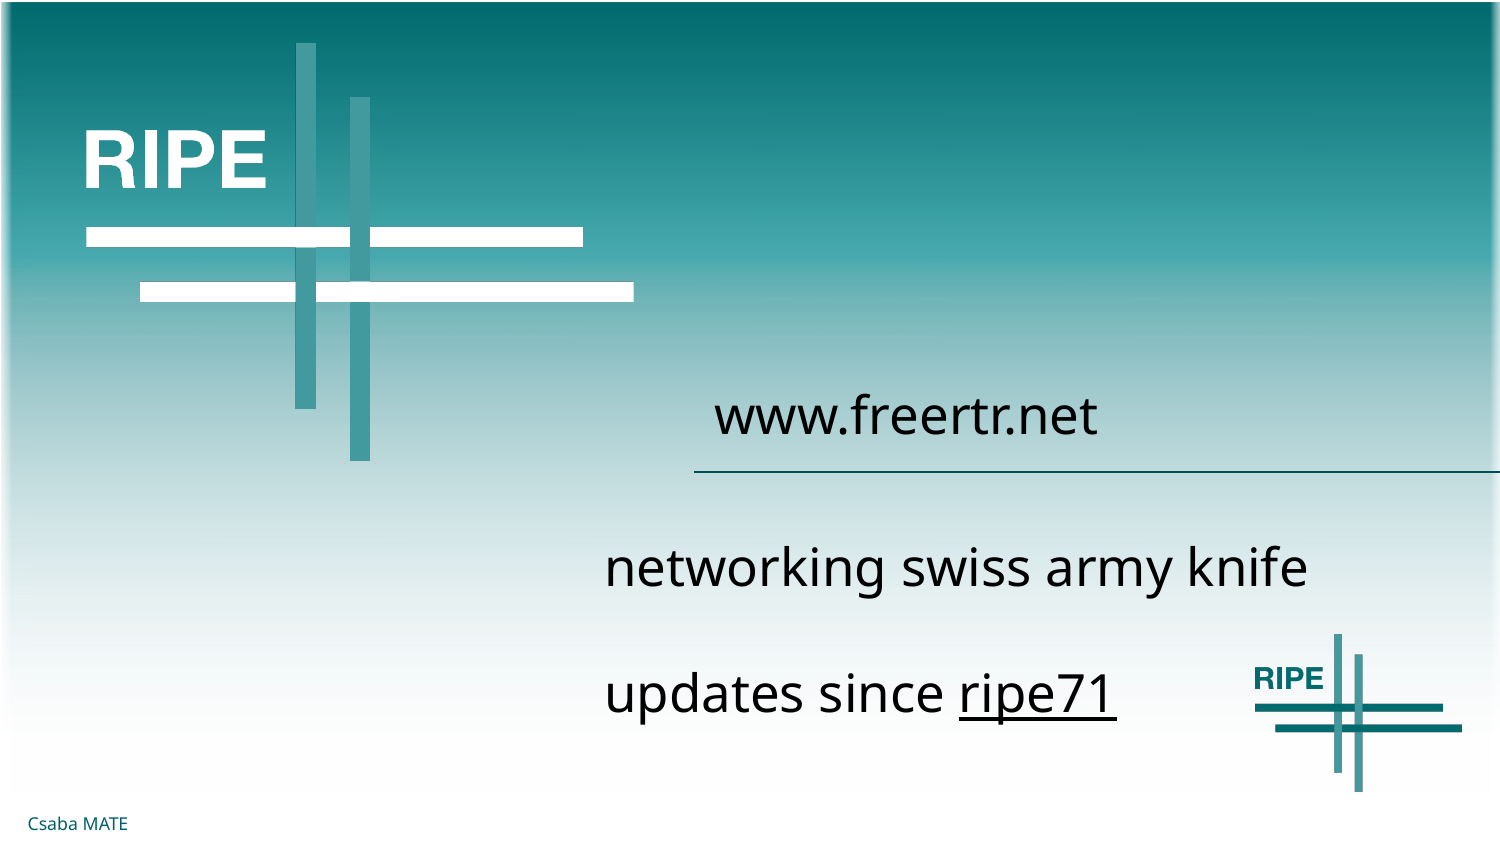

# www.freertr.net
networking swiss army knife
updates since ripe71